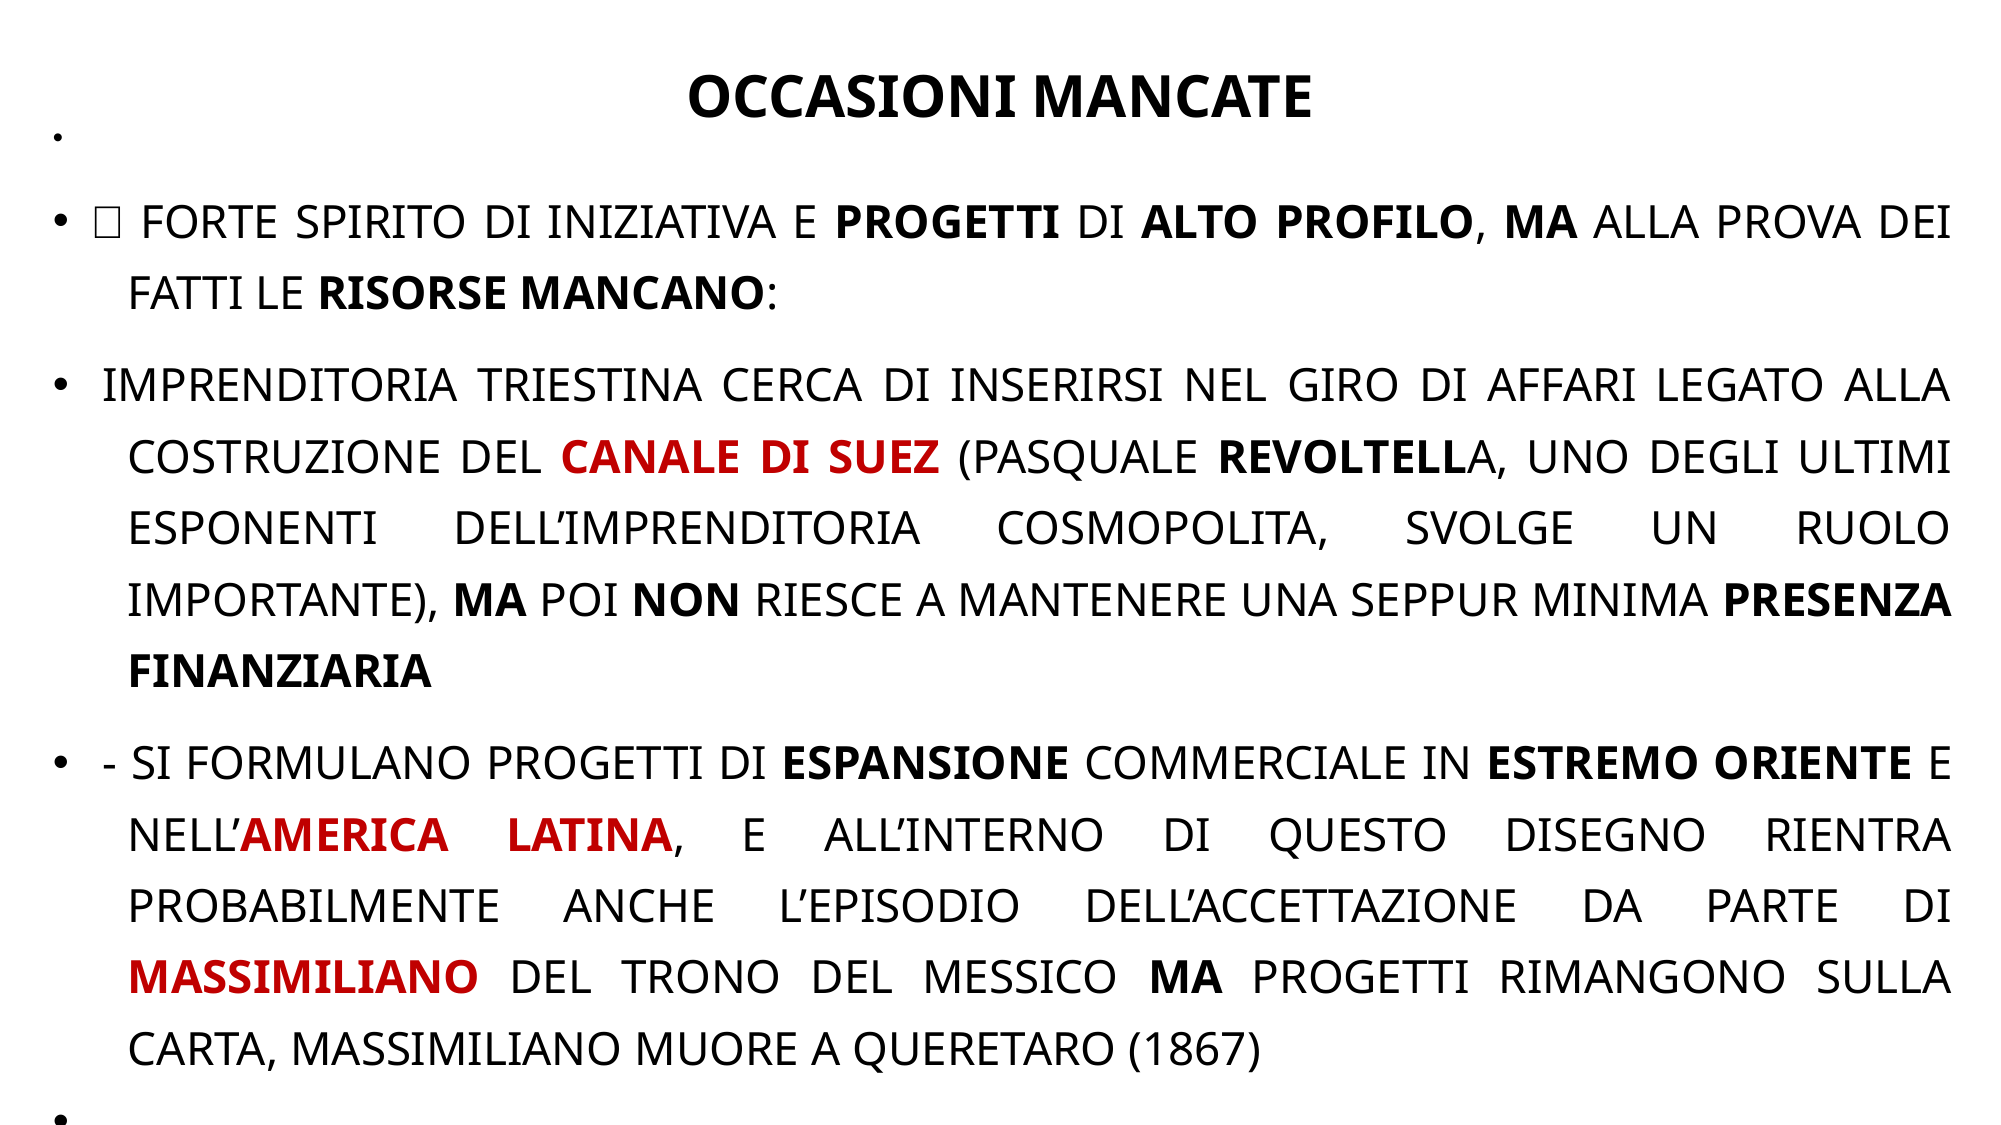

# OCCASIONI MANCATE
 FORTE SPIRITO DI INIZIATIVA E PROGETTI DI ALTO PROFILO, MA ALLA PROVA DEI FATTI LE RISORSE MANCANO:
 IMPRENDITORIA TRIESTINA CERCA DI INSERIRSI NEL GIRO DI AFFARI LEGATO ALLA COSTRUZIONE DEL CANALE DI SUEZ (PASQUALE REVOLTELLA, UNO DEGLI ULTIMI ESPONENTI DELL’IMPRENDITORIA COSMOPOLITA, SVOLGE UN RUOLO IMPORTANTE), MA POI NON RIESCE A MANTENERE UNA SEPPUR MINIMA PRESENZA FINANZIARIA
 - SI FORMULANO PROGETTI DI ESPANSIONE COMMERCIALE IN ESTREMO ORIENTE E NELL’AMERICA LATINA, E ALL’INTERNO DI QUESTO DISEGNO RIENTRA PROBABILMENTE ANCHE L’EPISODIO DELL’ACCETTAZIONE DA PARTE DI MASSIMILIANO DEL TRONO DEL MESSICO MA PROGETTI RIMANGONO SULLA CARTA, MASSIMILIANO MUORE A QUERETARO (1867)